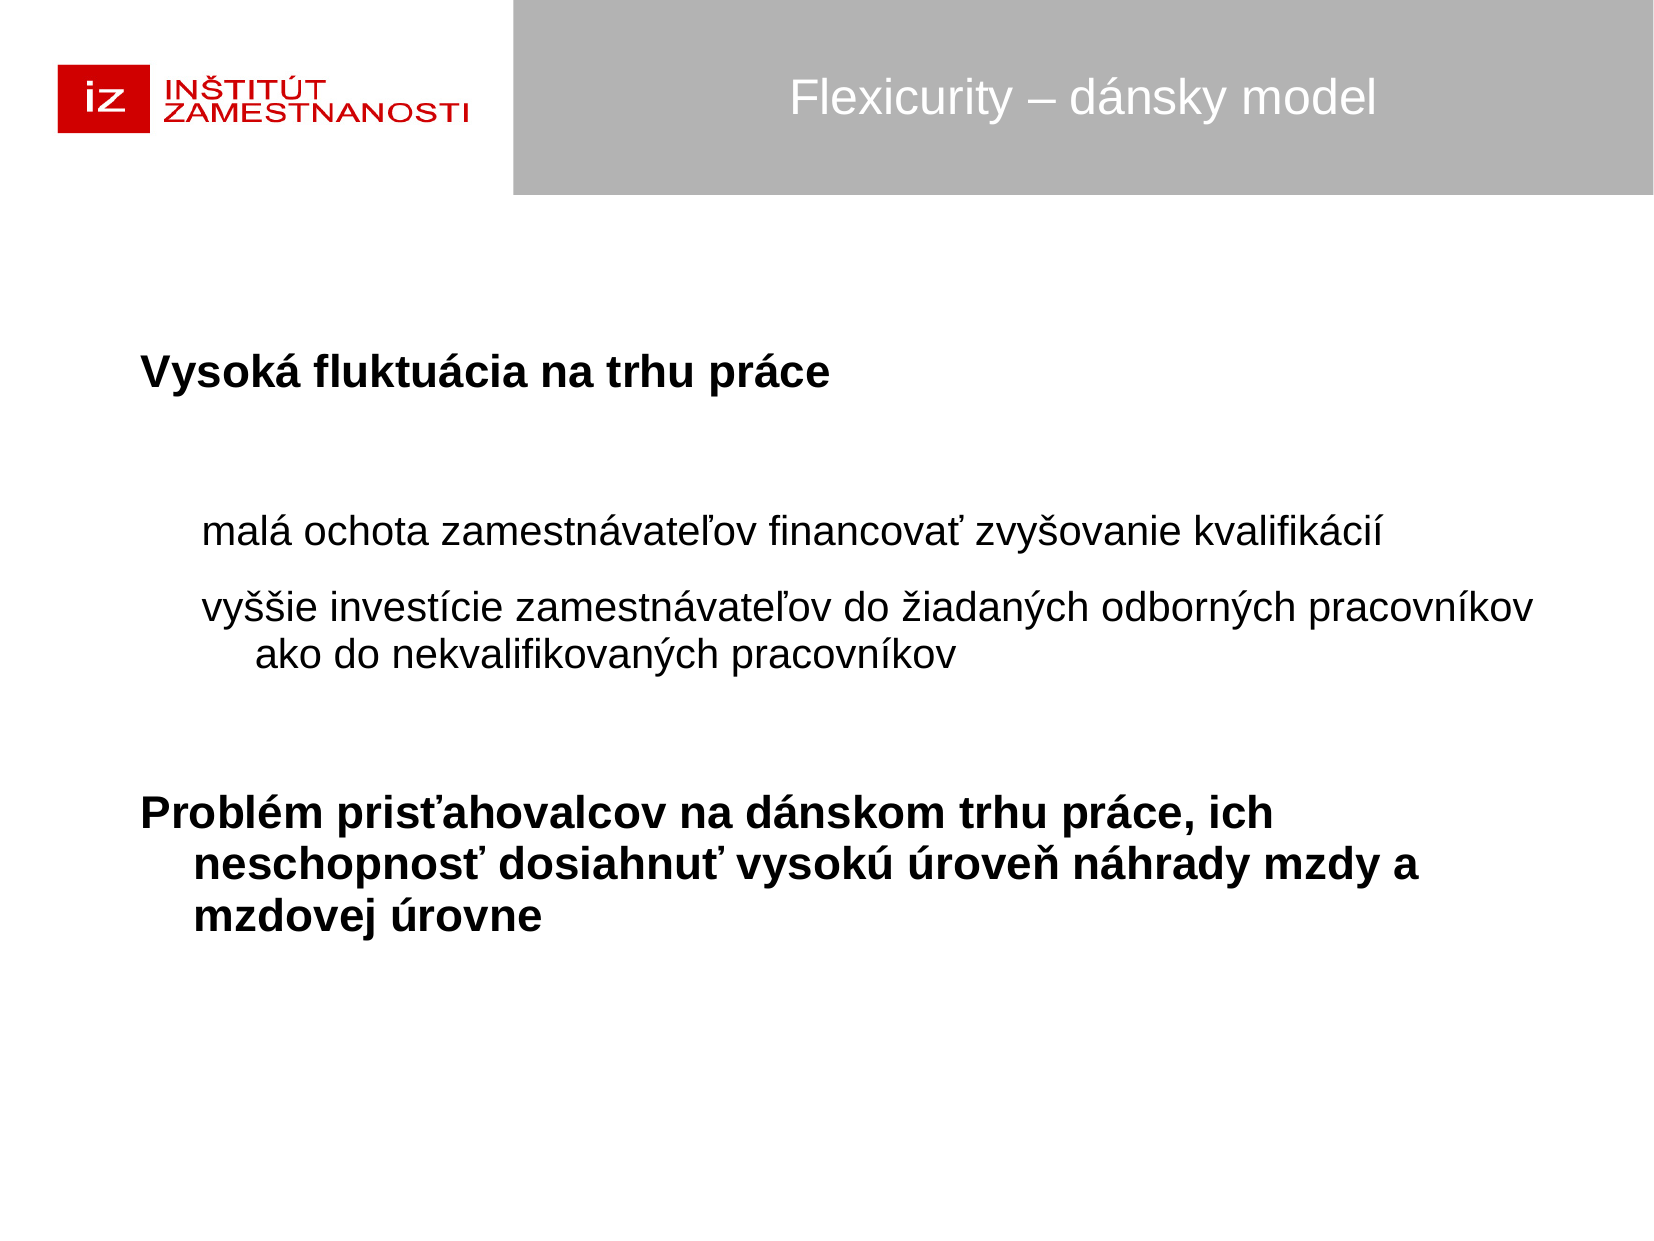

Flexicurity – dánsky model
# Vysoká fluktuácia na trhu práce
malá ochota zamestnávateľov financovať zvyšovanie kvalifikácií
vyššie investície zamestnávateľov do žiadaných odborných pracovníkov ako do nekvalifikovaných pracovníkov
Problém prisťahovalcov na dánskom trhu práce, ich neschopnosť dosiahnuť vysokú úroveň náhrady mzdy a mzdovej úrovne